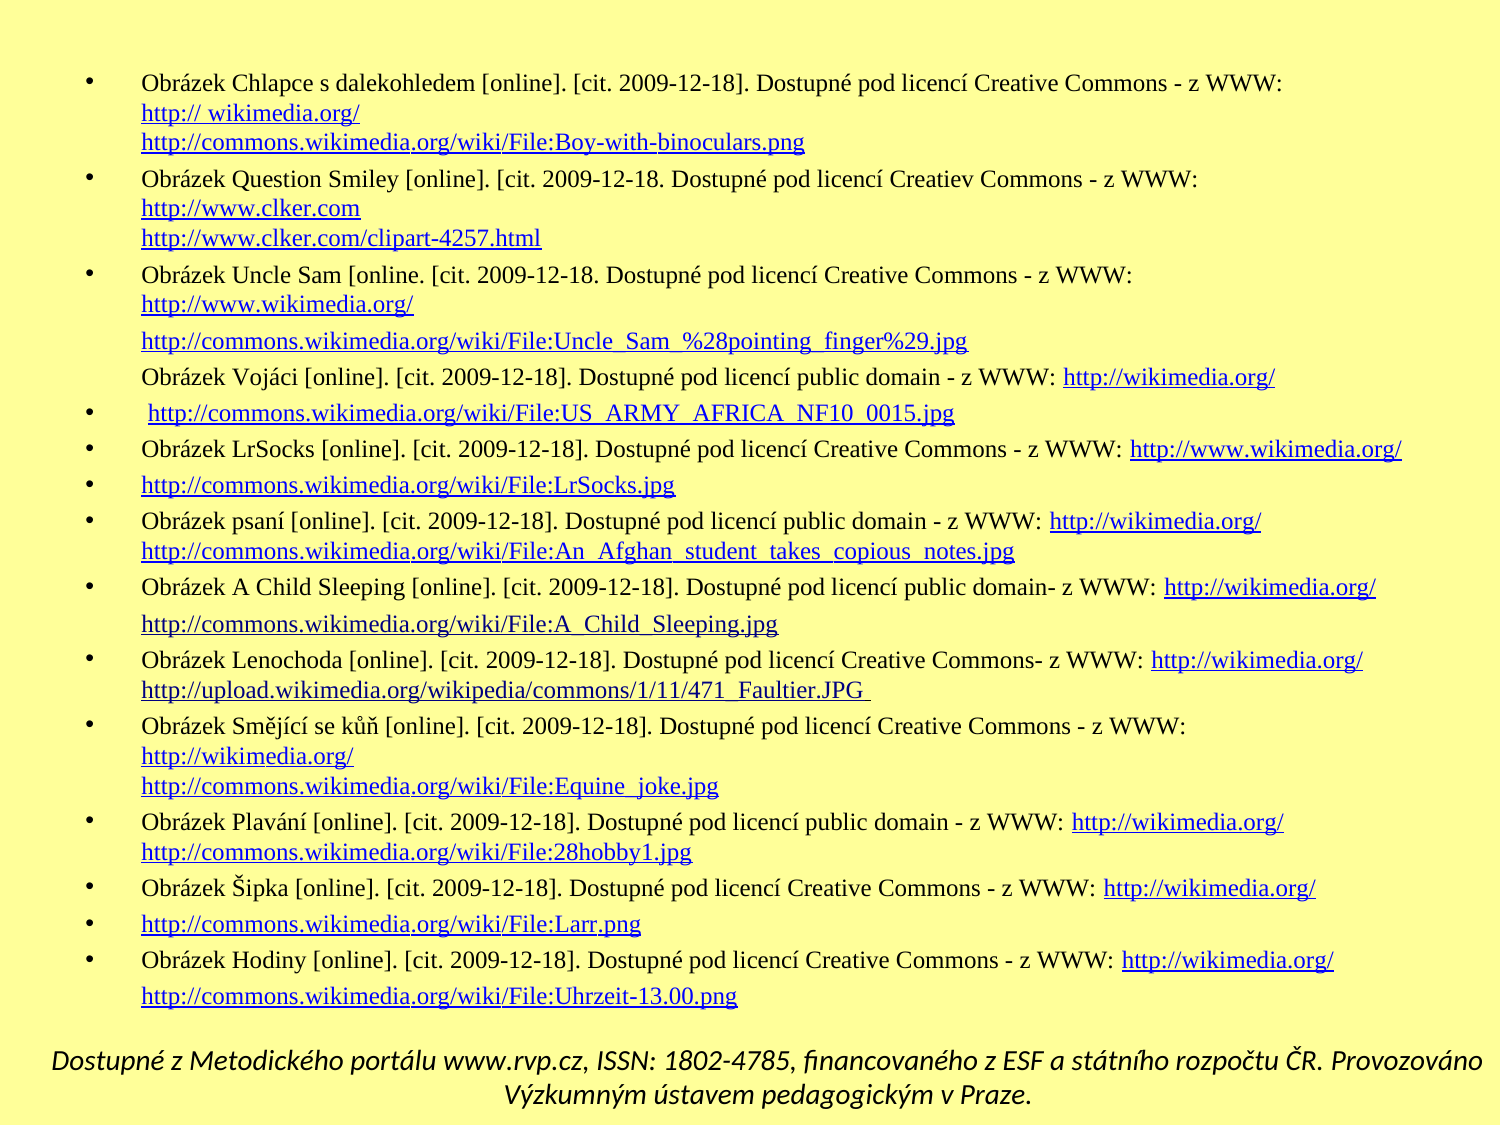

# Obrázek Chlapce s dalekohledem [online]. [cit. 2009-12-18]. Dostupné pod licencí Creative Commons - z WWW:  http:// wikimedia.org/ http://commons.wikimedia.org/wiki/File:Boy-with-binoculars.png
Obrázek Question Smiley [online]. [cit. 2009-12-18. Dostupné pod licencí Creatiev Commons - z WWW: http://www.clker.com
http://www.clker.com/clipart-4257.html
Obrázek Uncle Sam [online. [cit. 2009-12-18. Dostupné pod licencí Creative Commons - z WWW: http://www.wikimedia.org/
http://commons.wikimedia.org/wiki/File:Uncle_Sam_%28pointing_finger%29.jpg
Obrázek Vojáci [online]. [cit. 2009-12-18]. Dostupné pod licencí public domain - z WWW: http://wikimedia.org/
 http://commons.wikimedia.org/wiki/File:US_ARMY_AFRICA_NF10_0015.jpg
Obrázek LrSocks [online]. [cit. 2009-12-18]. Dostupné pod licencí Creative Commons - z WWW: http://www.wikimedia.org/
http://commons.wikimedia.org/wiki/File:LrSocks.jpg
Obrázek psaní [online]. [cit. 2009-12-18]. Dostupné pod licencí public domain - z WWW: http://wikimedia.org/
http://commons.wikimedia.org/wiki/File:An_Afghan_student_takes_copious_notes.jpg
Obrázek A Child Sleeping [online]. [cit. 2009-12-18]. Dostupné pod licencí public domain- z WWW: http://wikimedia.org/
http://commons.wikimedia.org/wiki/File:A_Child_Sleeping.jpg
Obrázek Lenochoda [online]. [cit. 2009-12-18]. Dostupné pod licencí Creative Commons- z WWW: http://wikimedia.org/
http://upload.wikimedia.org/wikipedia/commons/1/11/471_Faultier.JPG
Obrázek Smějící se kůň [online]. [cit. 2009-12-18]. Dostupné pod licencí Creative Commons - z WWW: 
http://wikimedia.org/
http://commons.wikimedia.org/wiki/File:Equine_joke.jpg
Obrázek Plavání [online]. [cit. 2009-12-18]. Dostupné pod licencí public domain - z WWW: http://wikimedia.org/ http://commons.wikimedia.org/wiki/File:28hobby1.jpg
Obrázek Šipka [online]. [cit. 2009-12-18]. Dostupné pod licencí Creative Commons - z WWW: http://wikimedia.org/
http://commons.wikimedia.org/wiki/File:Larr.png
Obrázek Hodiny [online]. [cit. 2009-12-18]. Dostupné pod licencí Creative Commons - z WWW: http://wikimedia.org/
http://commons.wikimedia.org/wiki/File:Uhrzeit-13.00.png
Dostupné z Metodického portálu www.rvp.cz, ISSN: 1802-4785, financovaného z ESF a státního rozpočtu ČR. Provozováno Výzkumným ústavem pedagogickým v Praze.